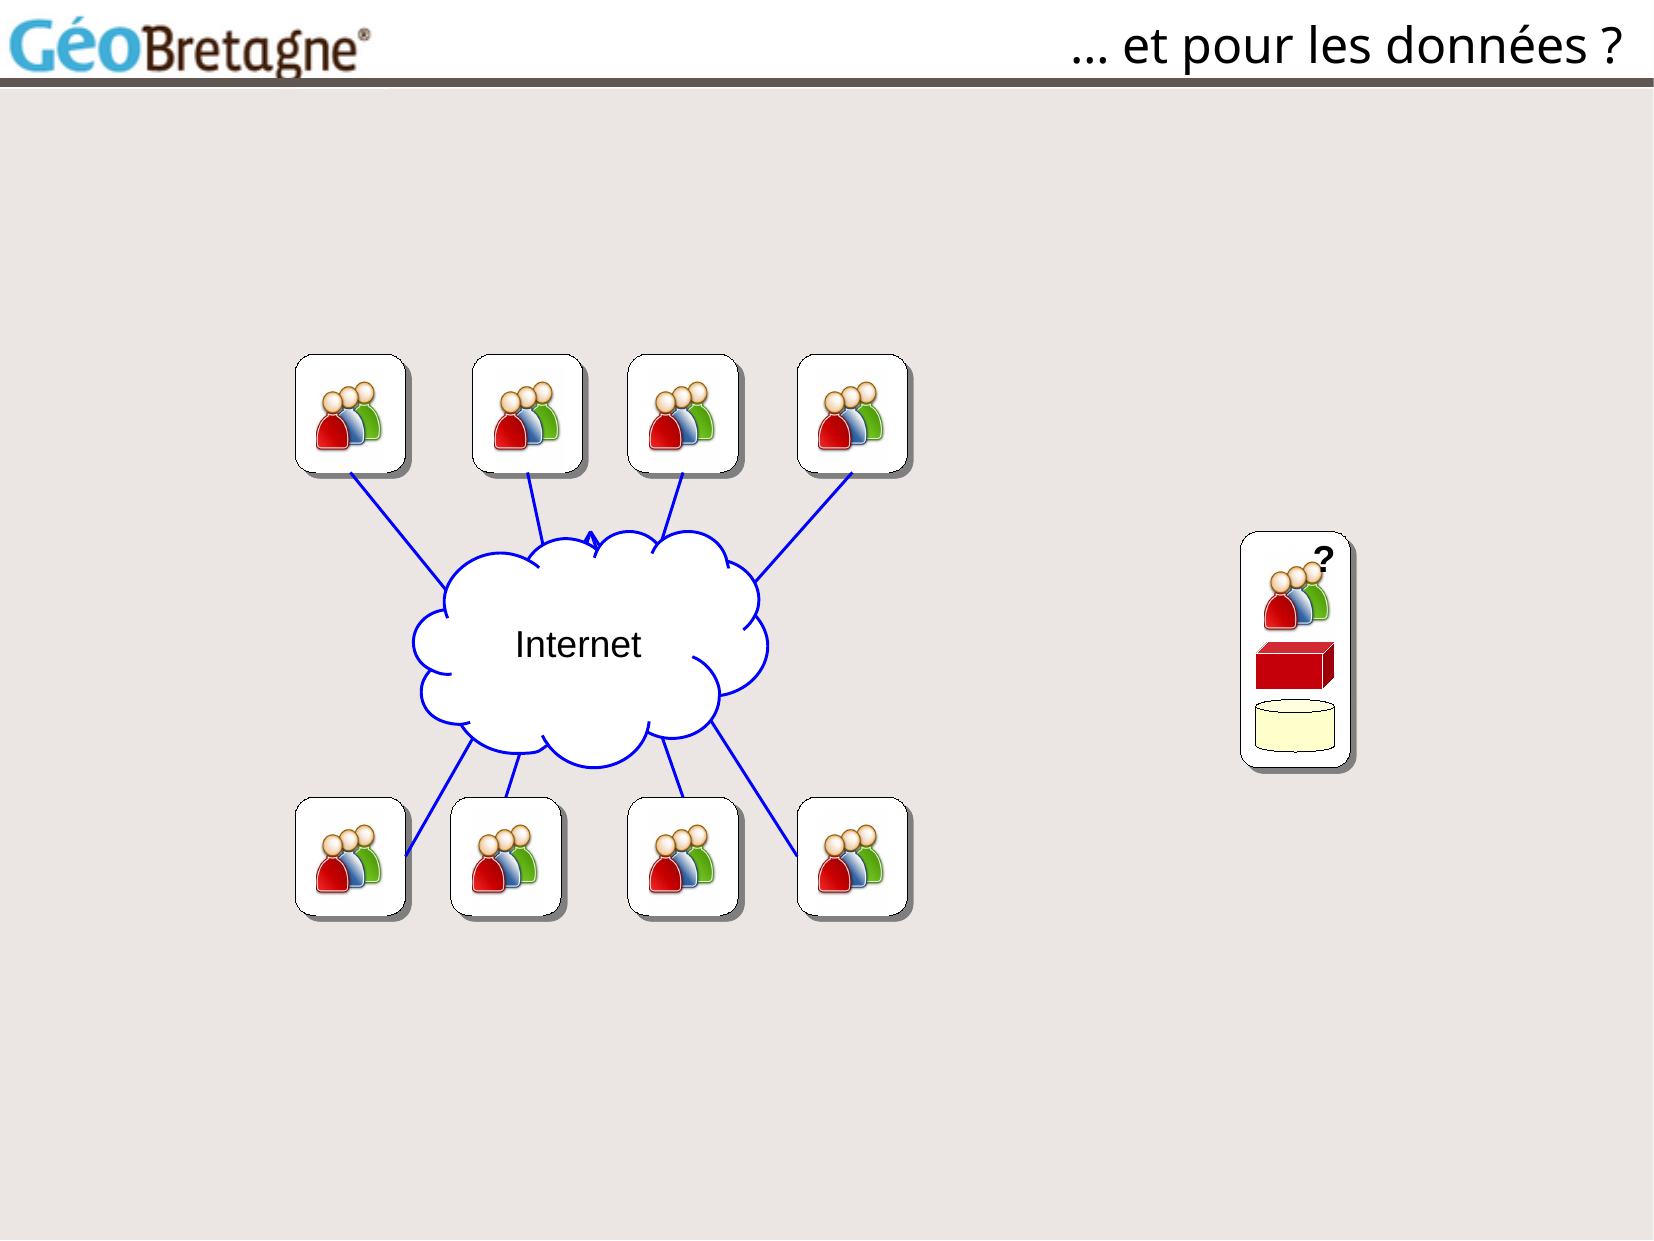

# … et pour les données ?
Internet
?